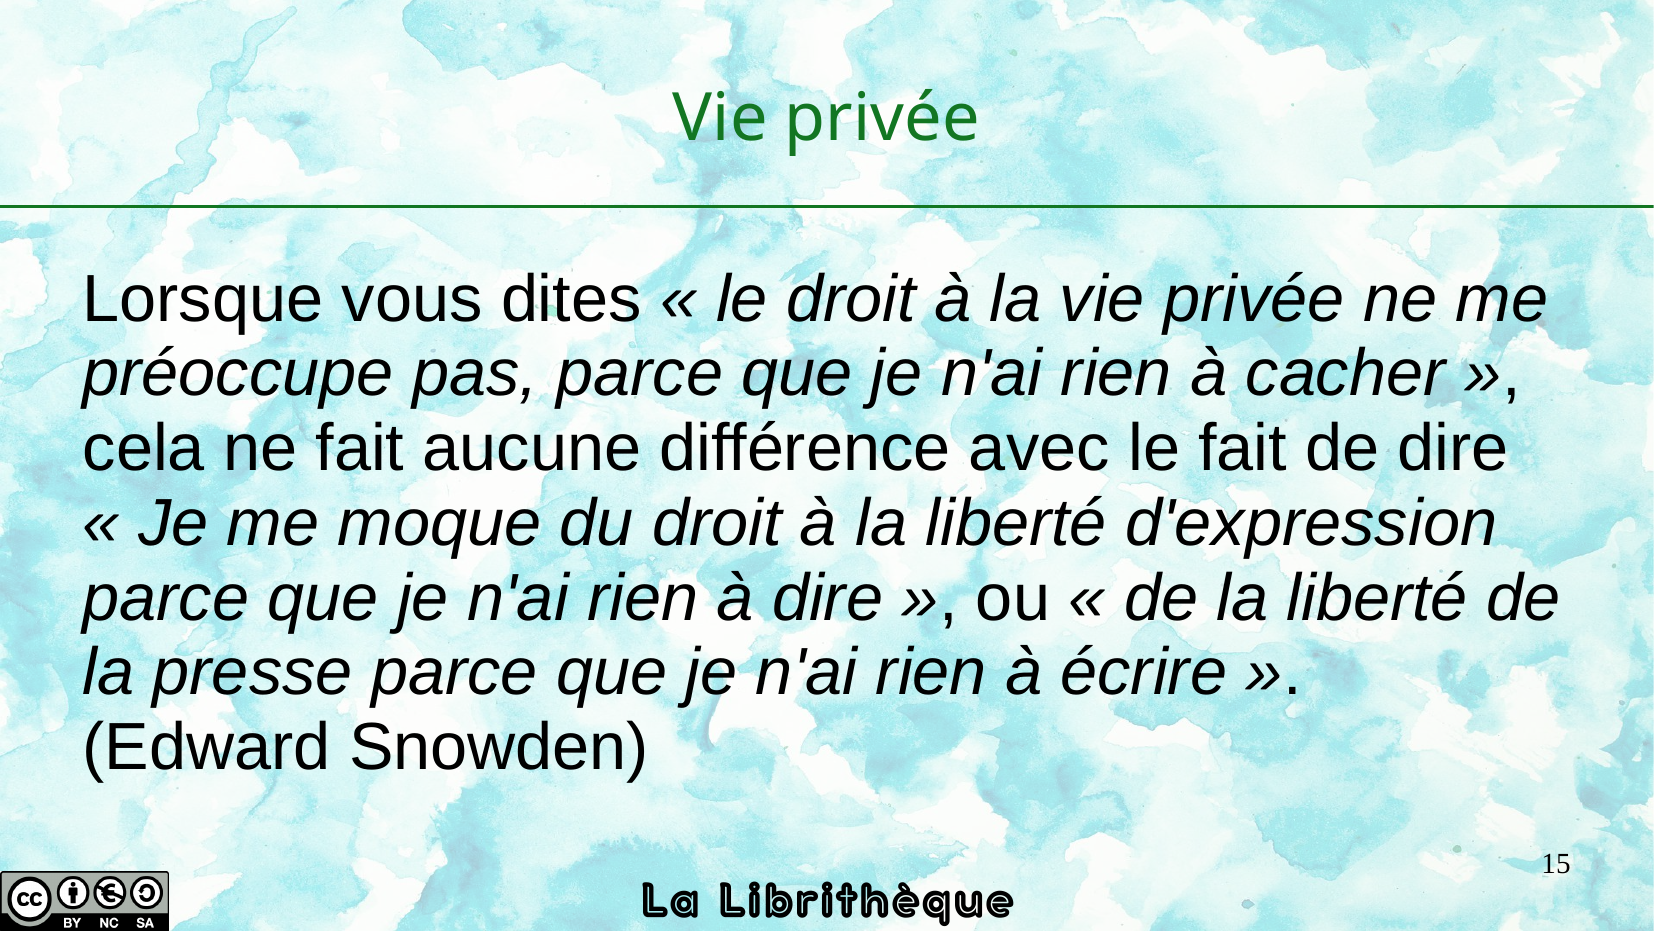

# Vie privée
Lorsque vous dites « le droit à la vie privée ne me préoccupe pas, parce que je n'ai rien à cacher », cela ne fait aucune différence avec le fait de dire « Je me moque du droit à la liberté d'expression parce que je n'ai rien à dire », ou « de la liberté de la presse parce que je n'ai rien à écrire ».
(Edward Snowden)
15